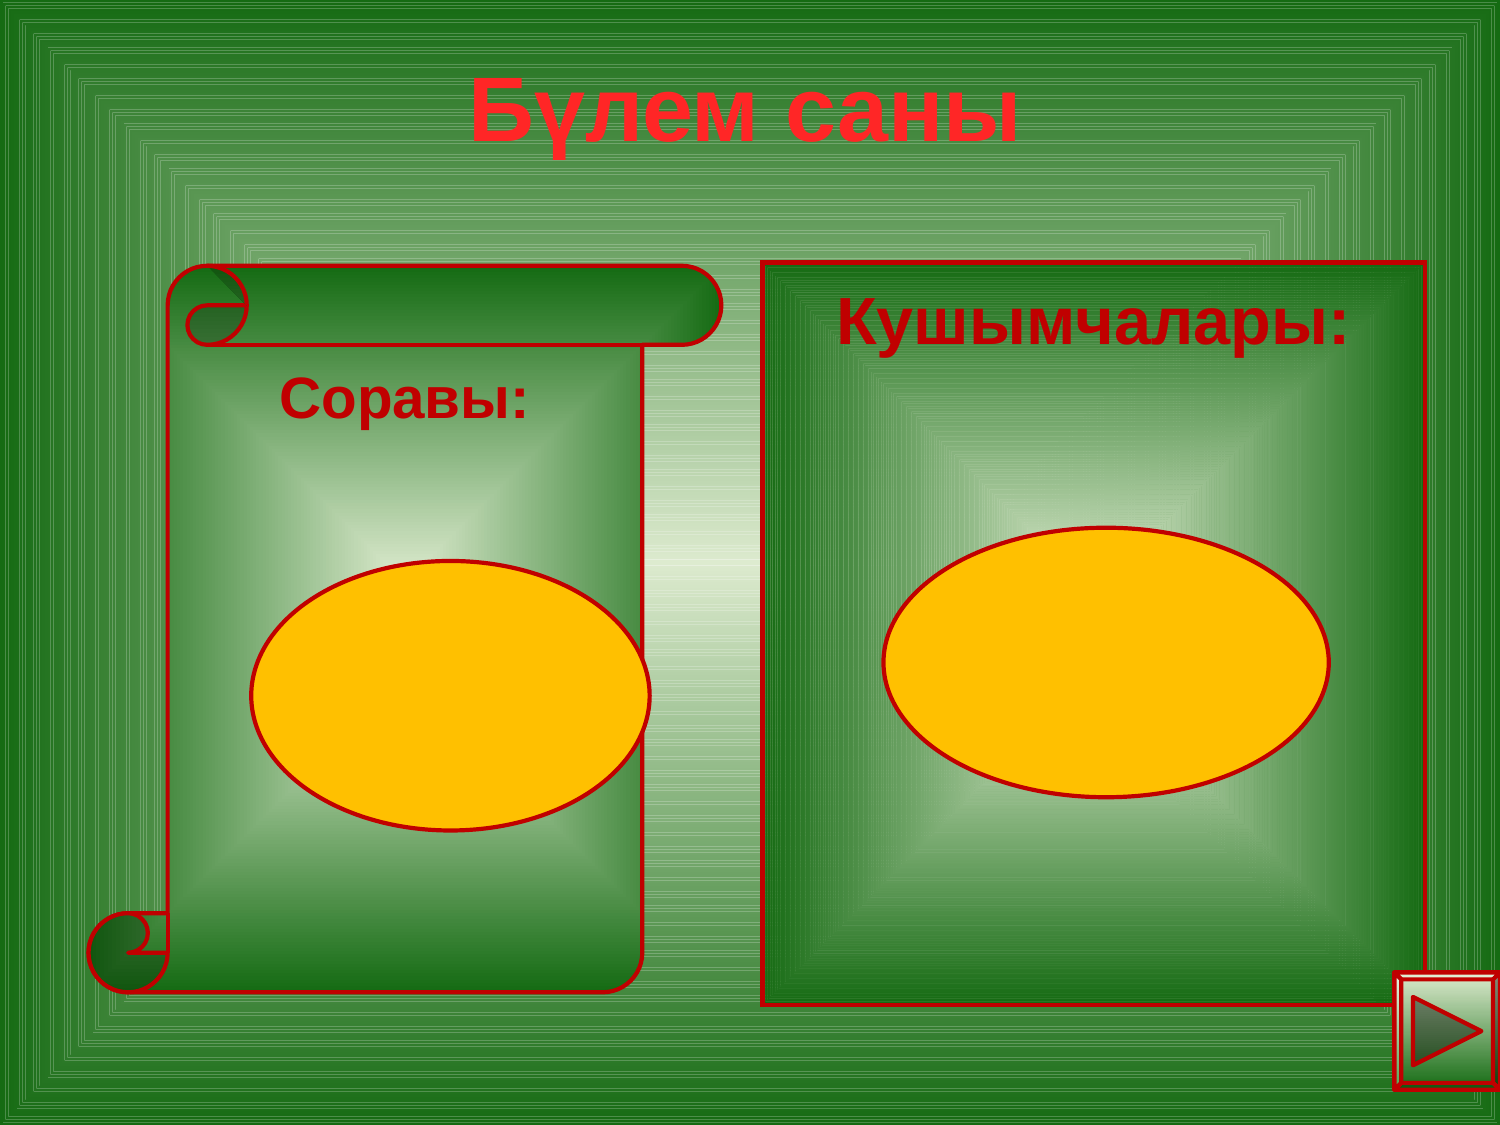

# Бүлем саны
Кушымчалары:
-шар/-шәр,
-ар/-әр
Соравы:
Ничәшәр?